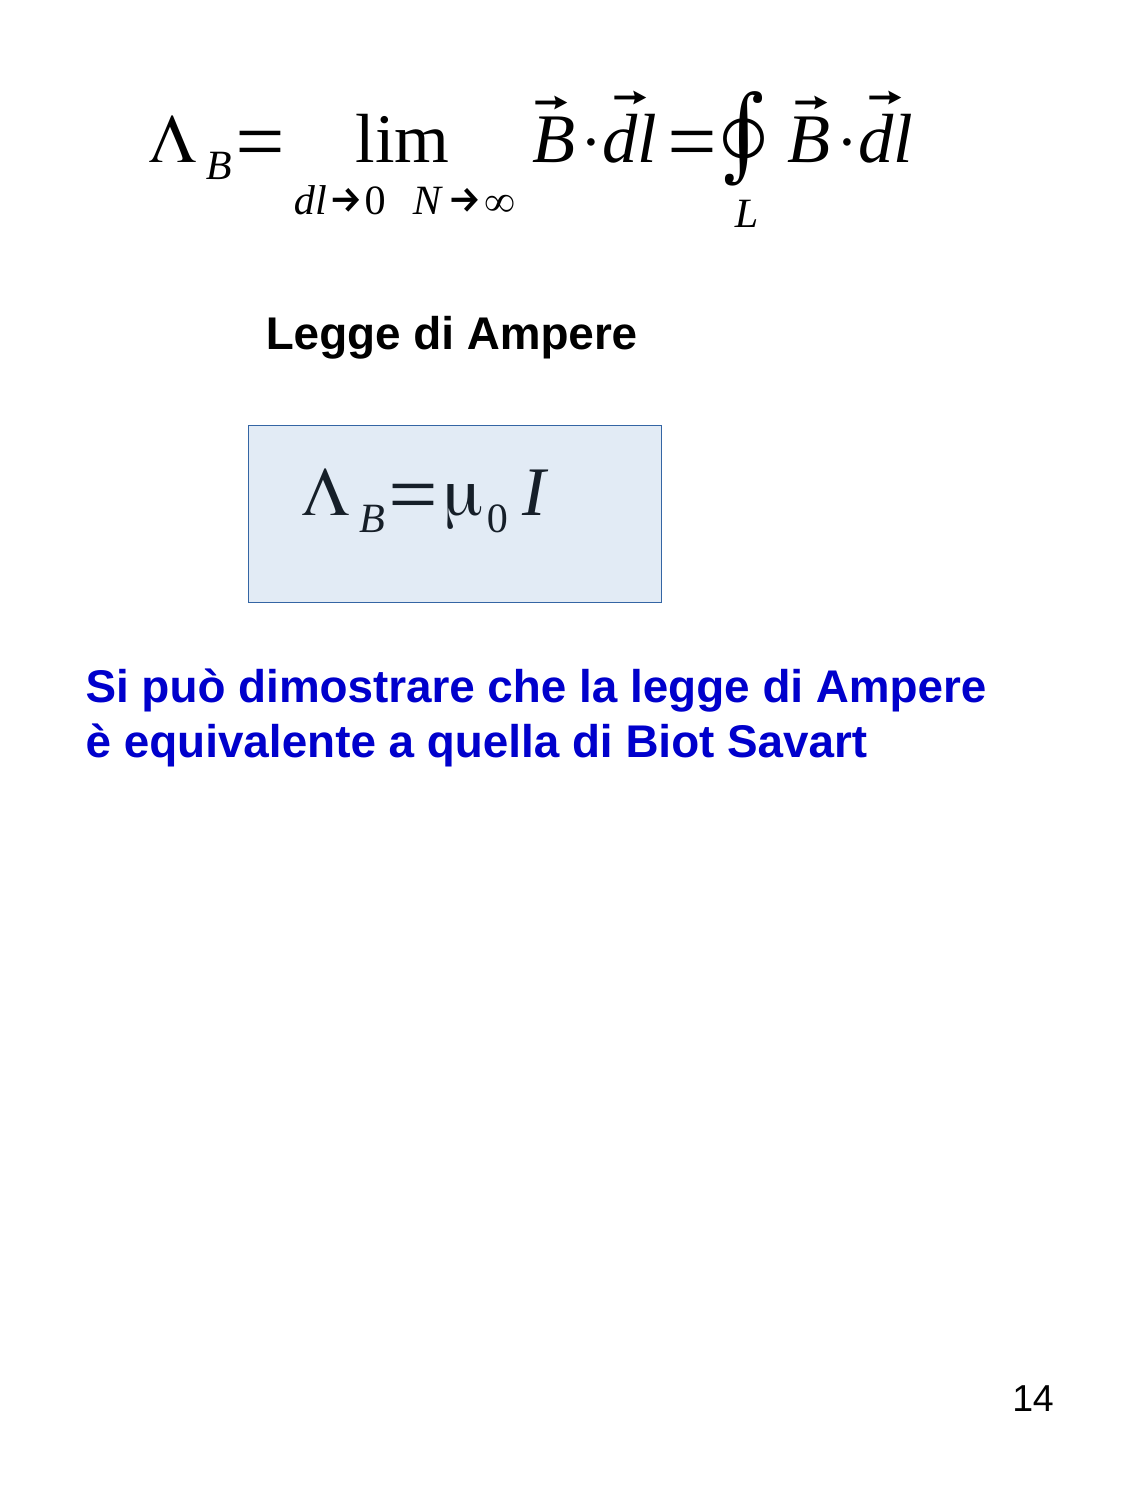

Legge di Ampere
Si può dimostrare che la legge di Ampere è equivalente a quella di Biot Savart
P15 Magnetismo
14